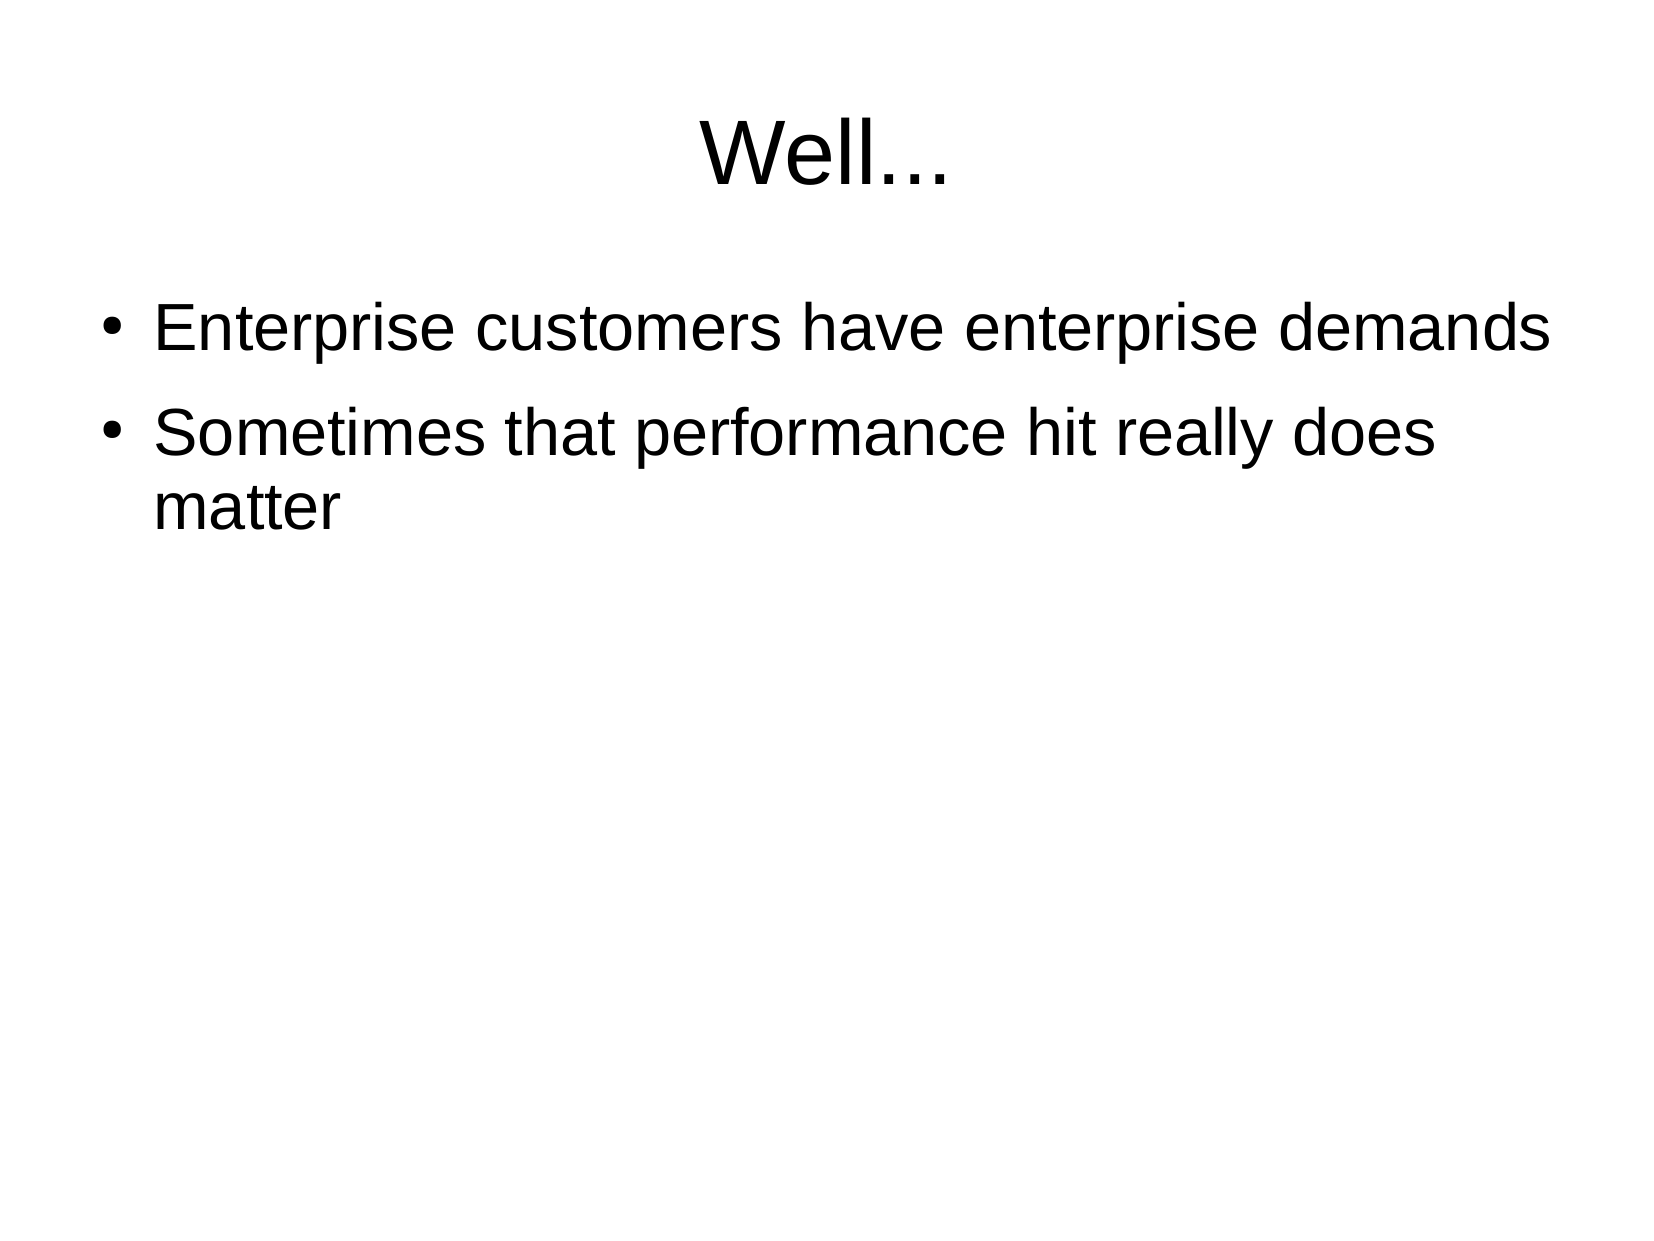

# Well...
Enterprise customers have enterprise demands
Sometimes that performance hit really does matter